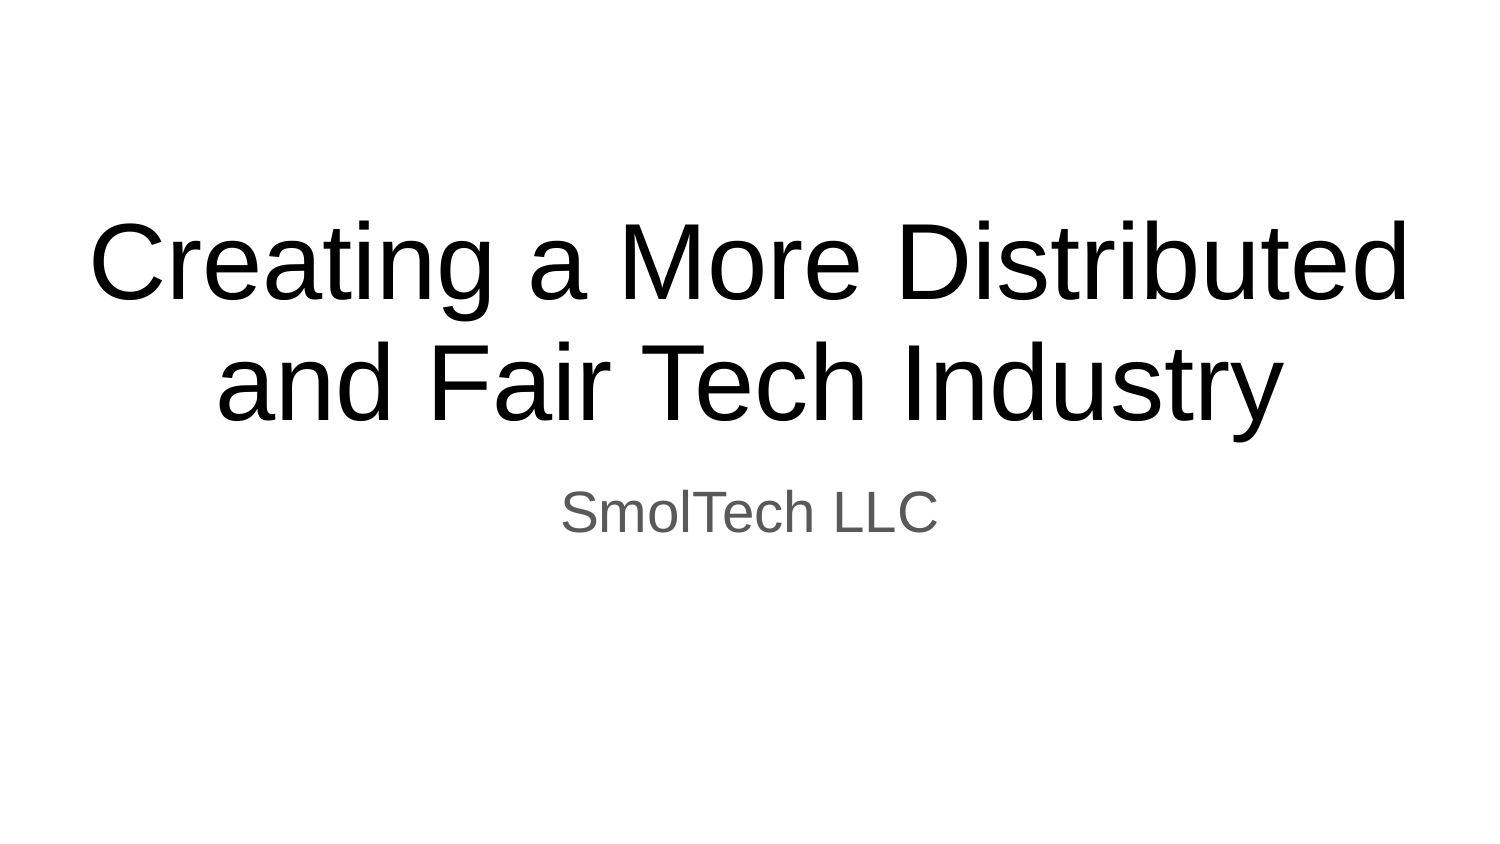

# Creating a More Distributed and Fair Tech Industry
SmolTech LLC